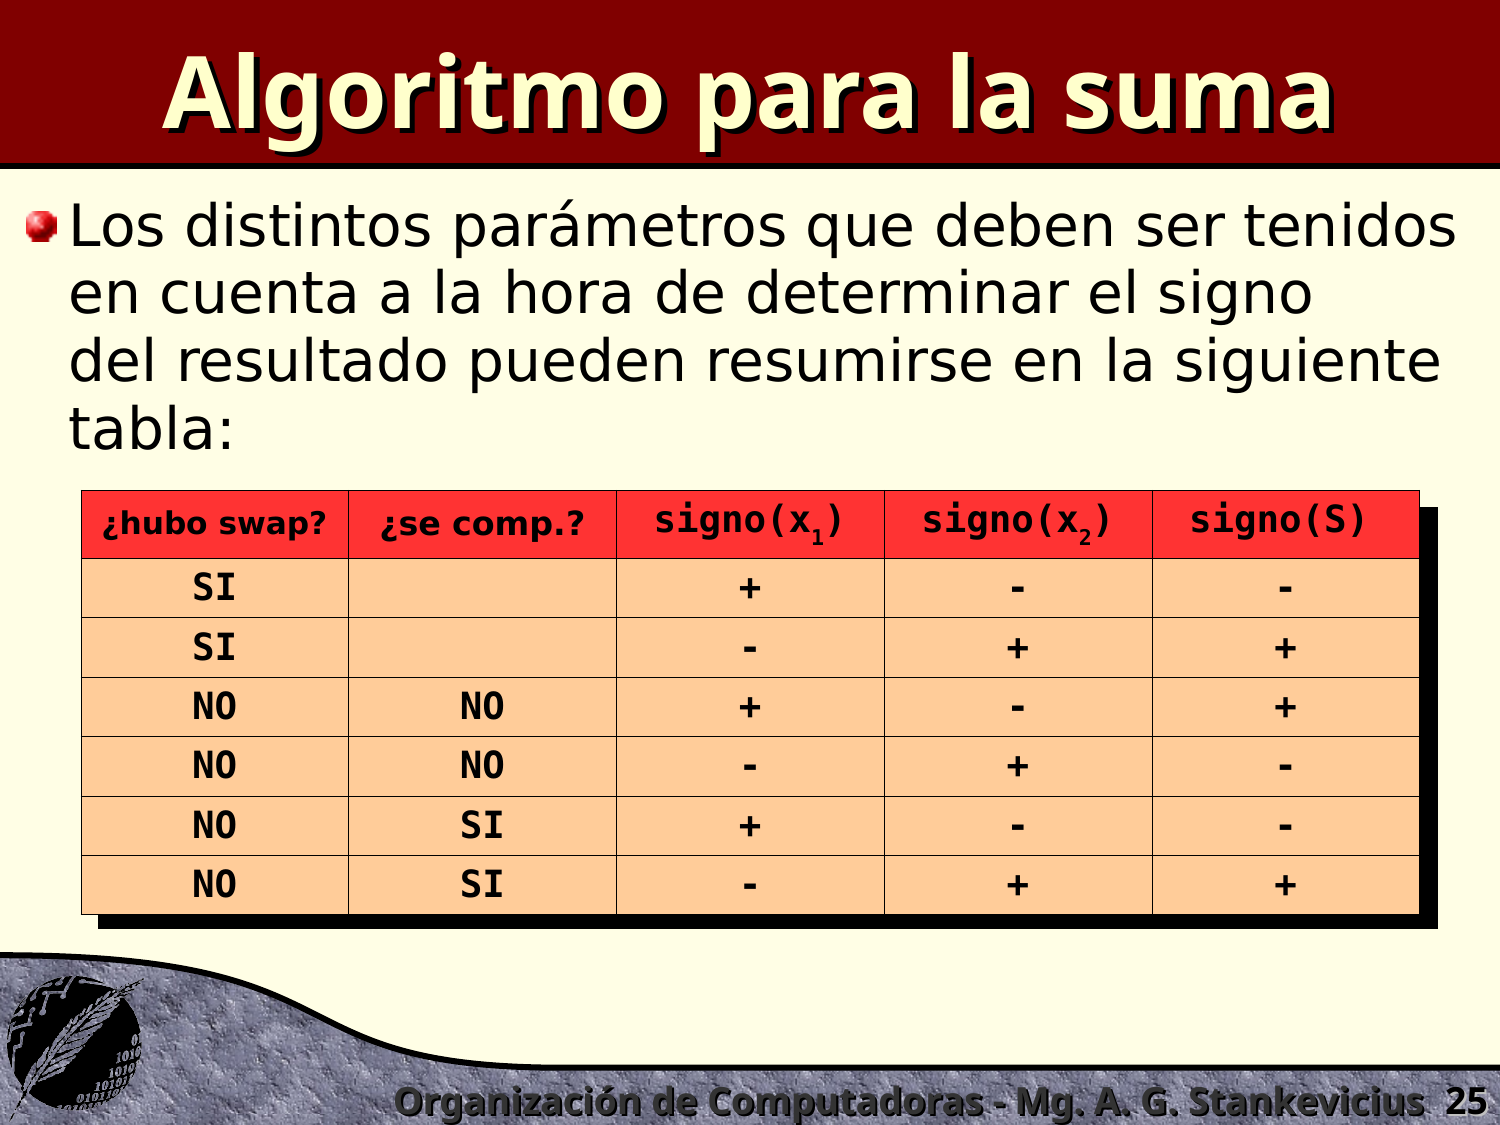

# Algoritmo para la suma
Los distintos parámetros que deben ser tenidos en cuenta a la hora de determinar el signo
del resultado pueden resumirse en la siguiente tabla:
| ¿hubo swap? | ¿se comp.? | signo(x1) | signo(x2) | signo(S)2 |
| --- | --- | --- | --- | --- |
| SI | | + | - | - |
| SI | | - | + | + |
| NO | NO | + | - | + |
| NO | NO | - | + | - |
| NO | SI | + | - | - |
| NO | SI | - | + | + |
25